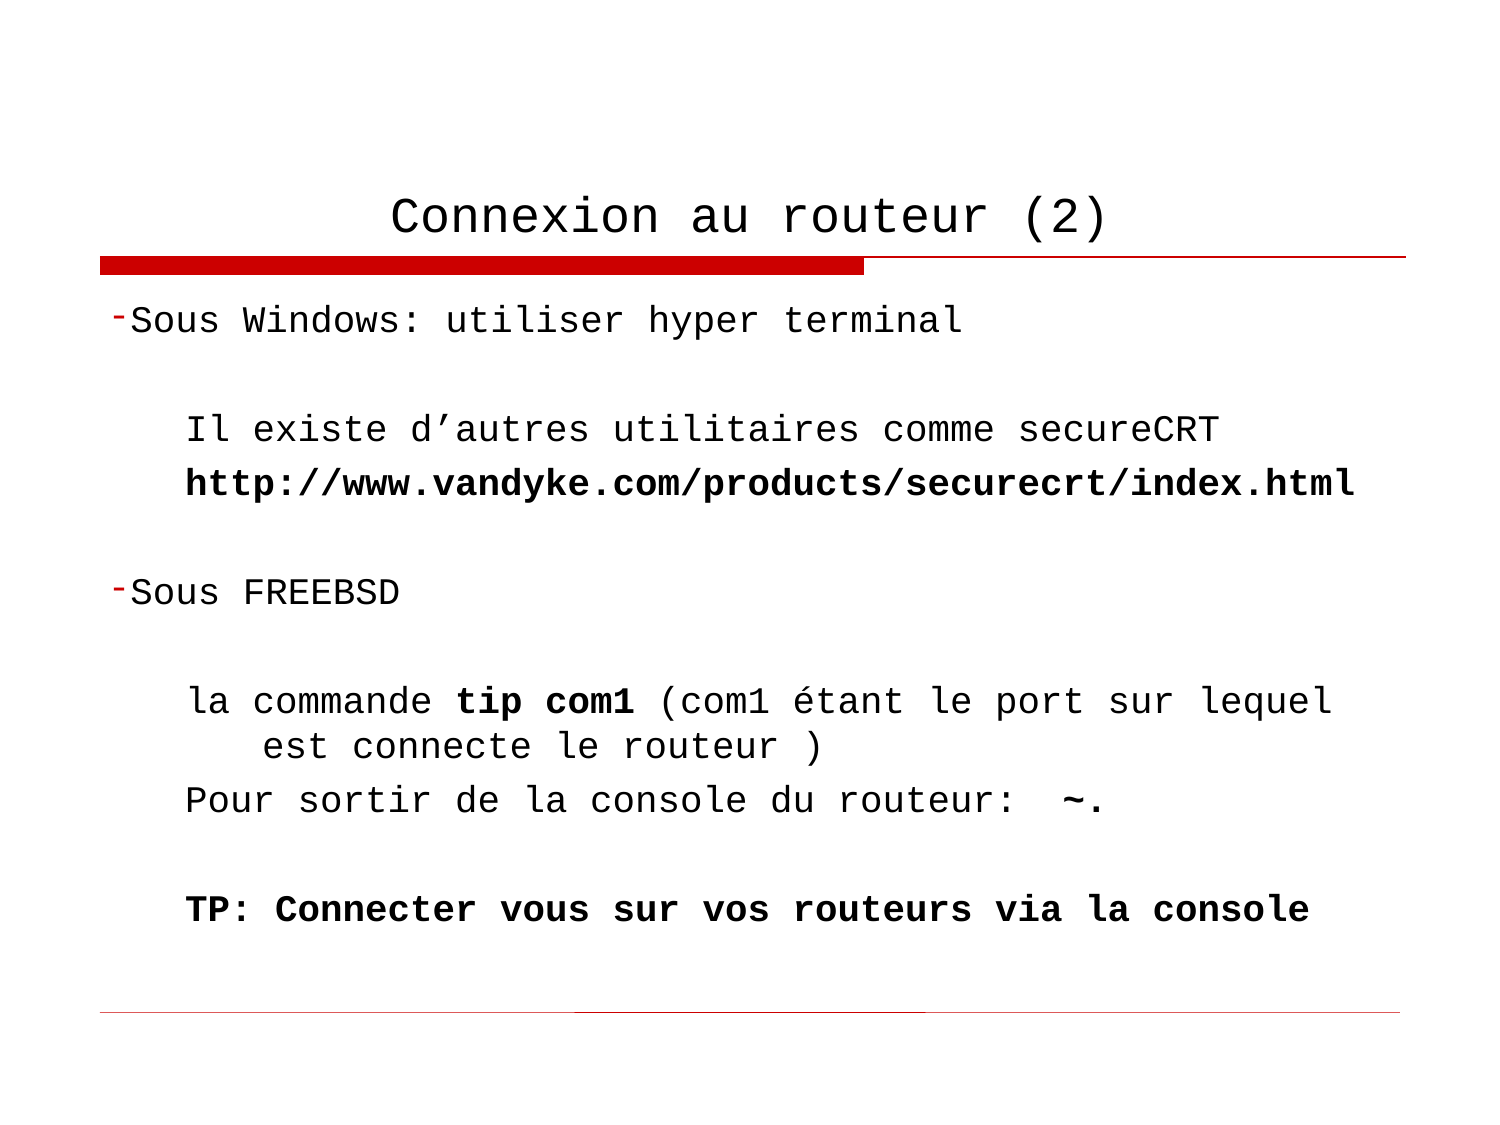

# Connexion au routeur (2)
Sous Windows: utiliser hyper terminal
Il existe d’autres utilitaires comme secureCRT
http://www.vandyke.com/products/securecrt/index.html
Sous FREEBSD
la commande tip com1 (com1 étant le port sur lequel est connecte le routeur )
Pour sortir de la console du routeur: ~.
TP: Connecter vous sur vos routeurs via la console